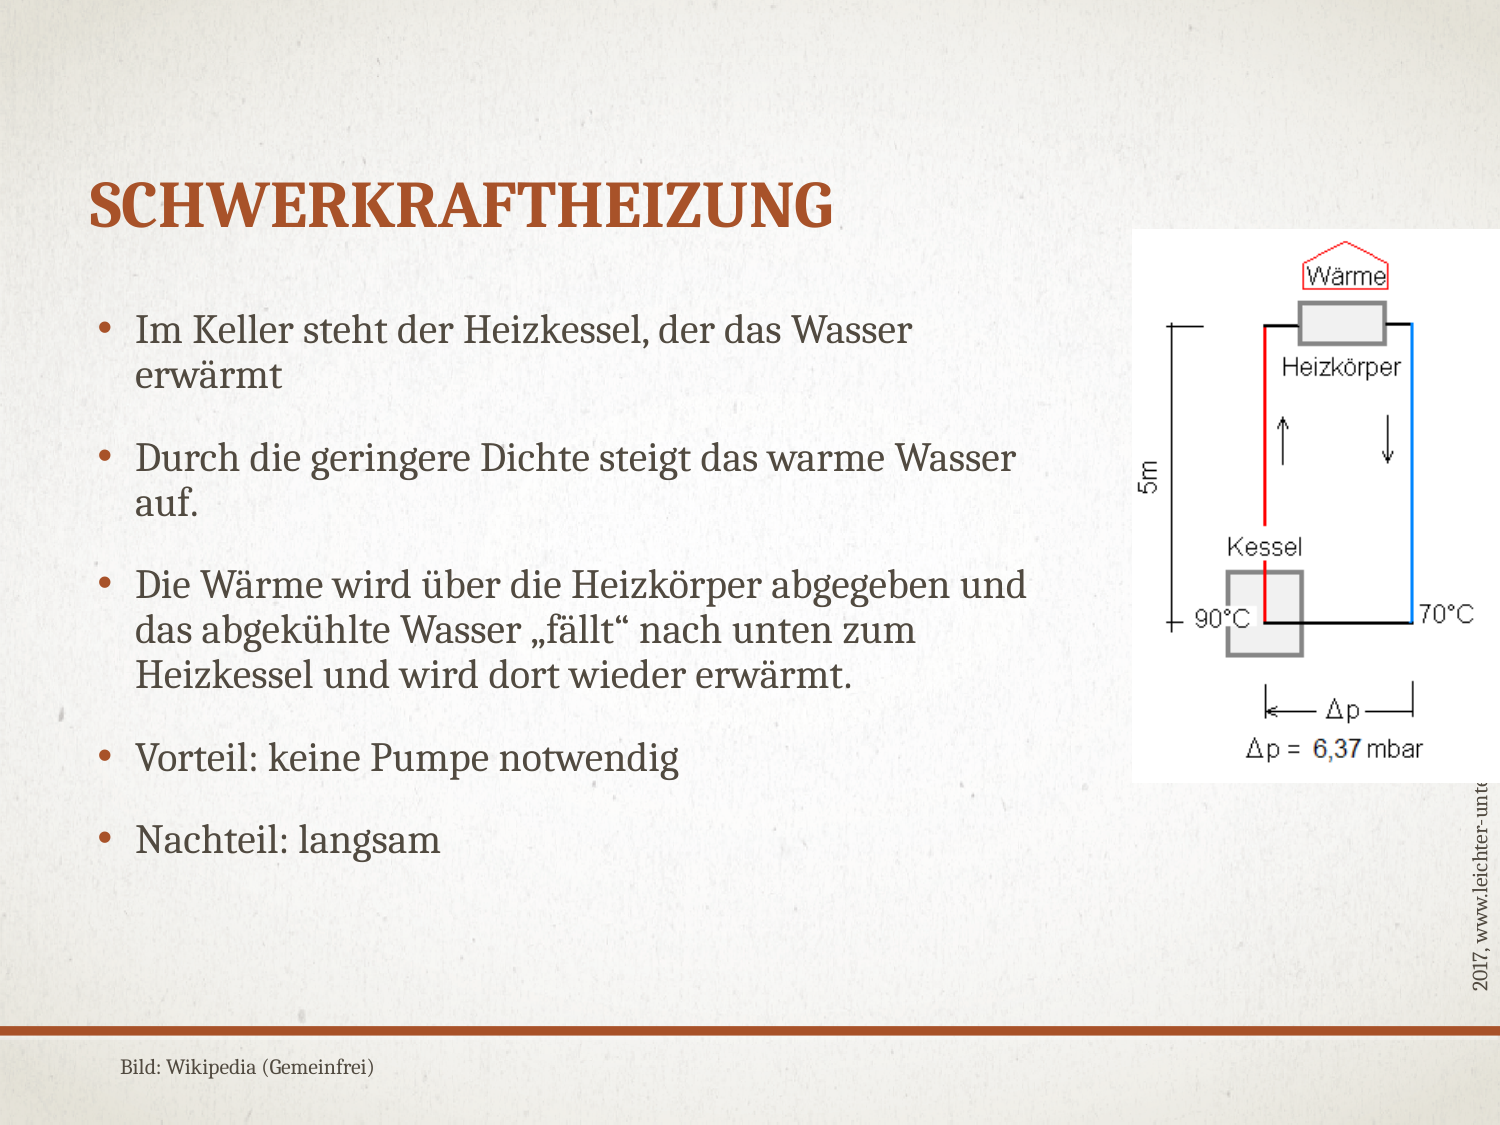

# Schwerkraftheizung
Im Keller steht der Heizkessel, der das Wasser
erwärmt
Durch die geringere Dichte steigt das warme Wasser
auf.
Die Wärme wird über die Heizkörper abgegeben und
das abgekühlte Wasser „fällt“ nach unten zum
Heizkessel und wird dort wieder erwärmt.
Vorteil: keine Pumpe notwendig
Nachteil: langsam
Bild: Wikipedia (Gemeinfrei)